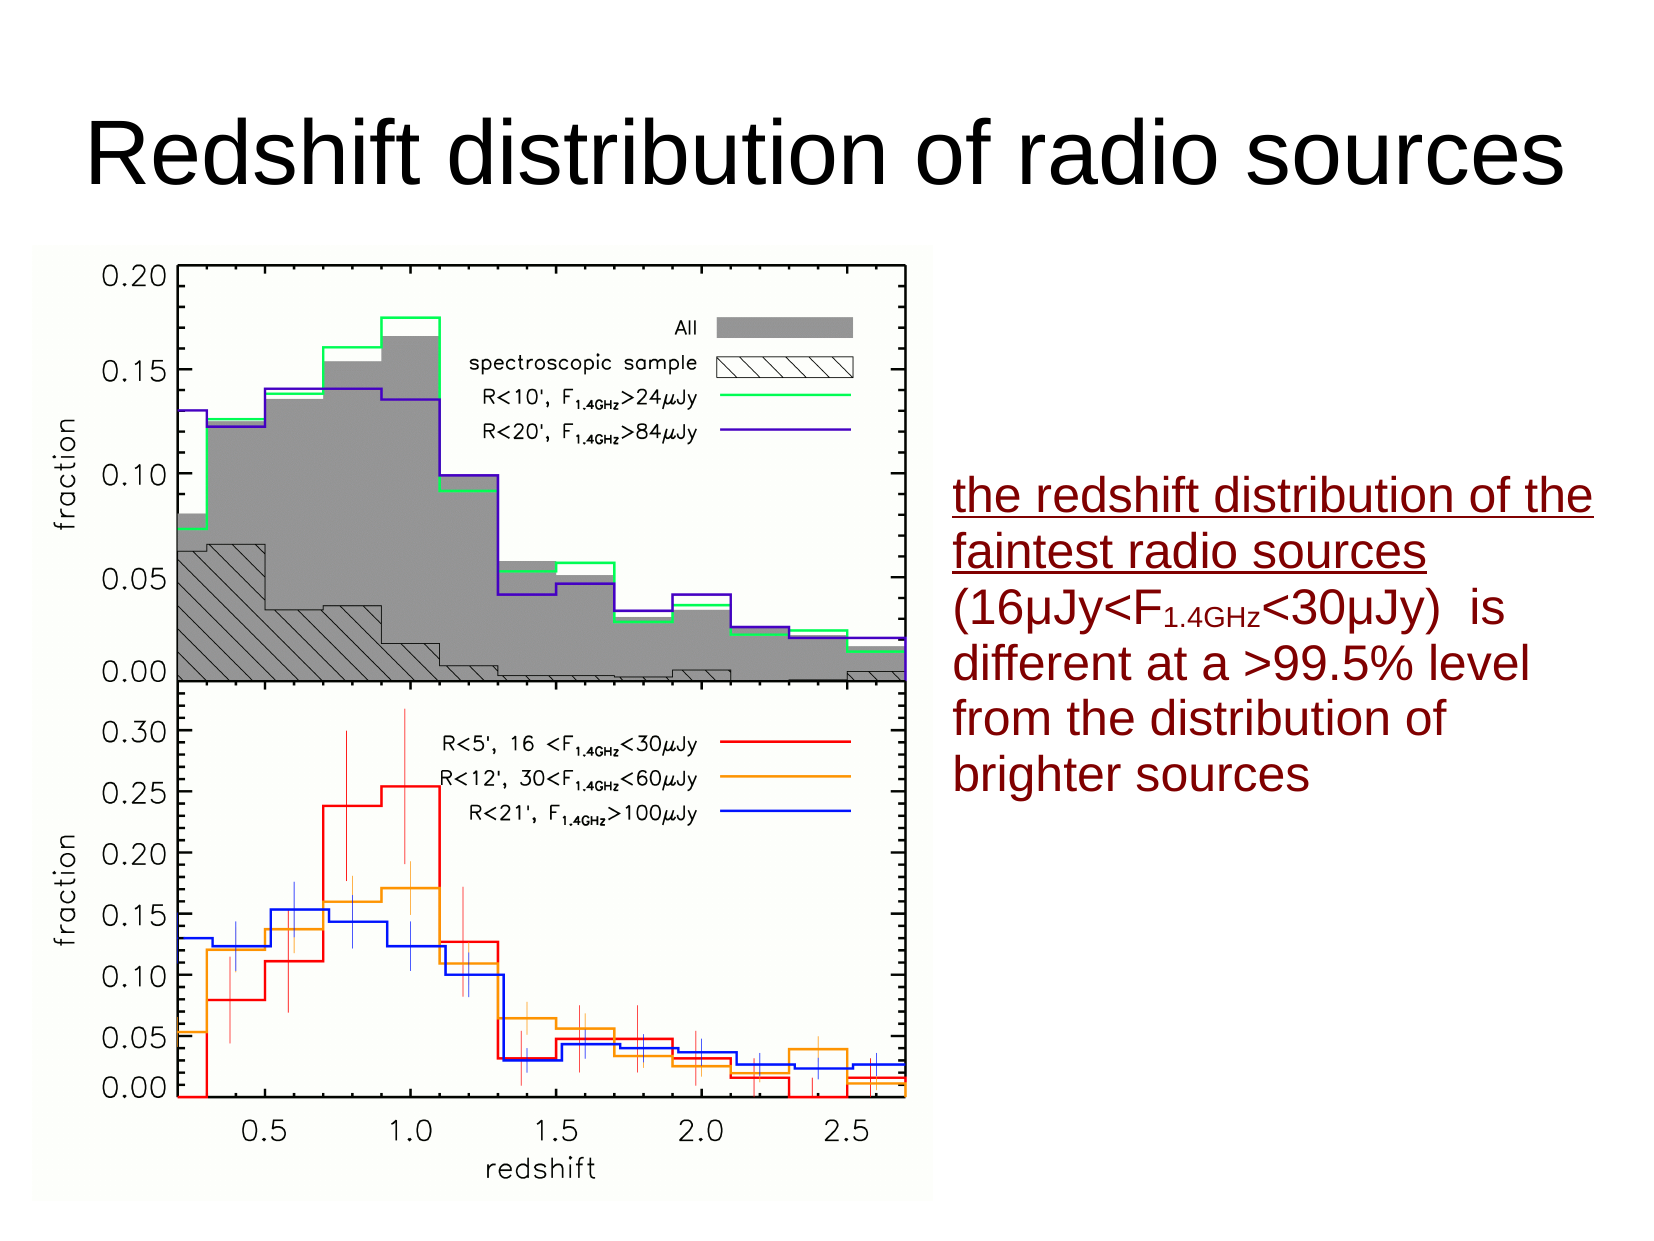

# Redshift distribution of radio sources
the redshift distribution of the faintest radio sources (16μJy<F1.4GHz<30μJy) is different at a >99.5% level from the distribution of brighter sources